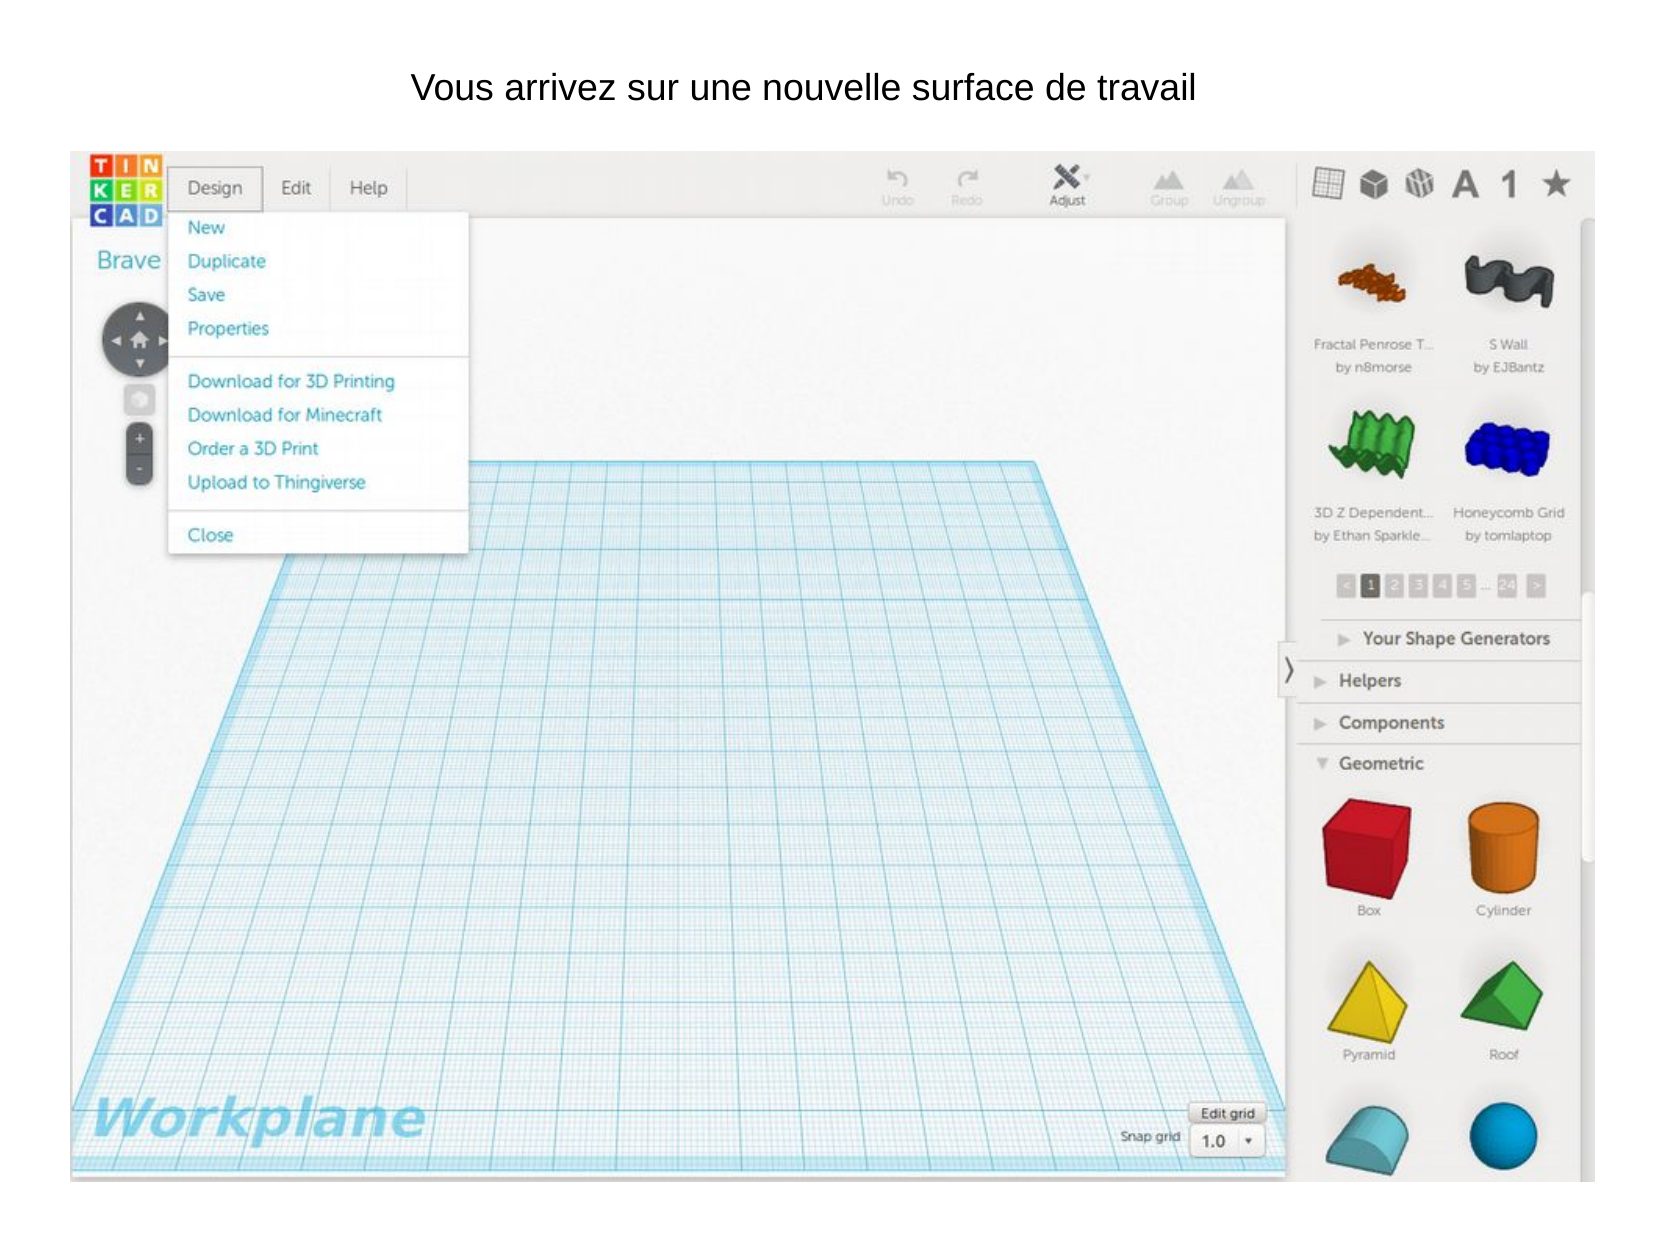

Vous arrivez sur une nouvelle surface de travail